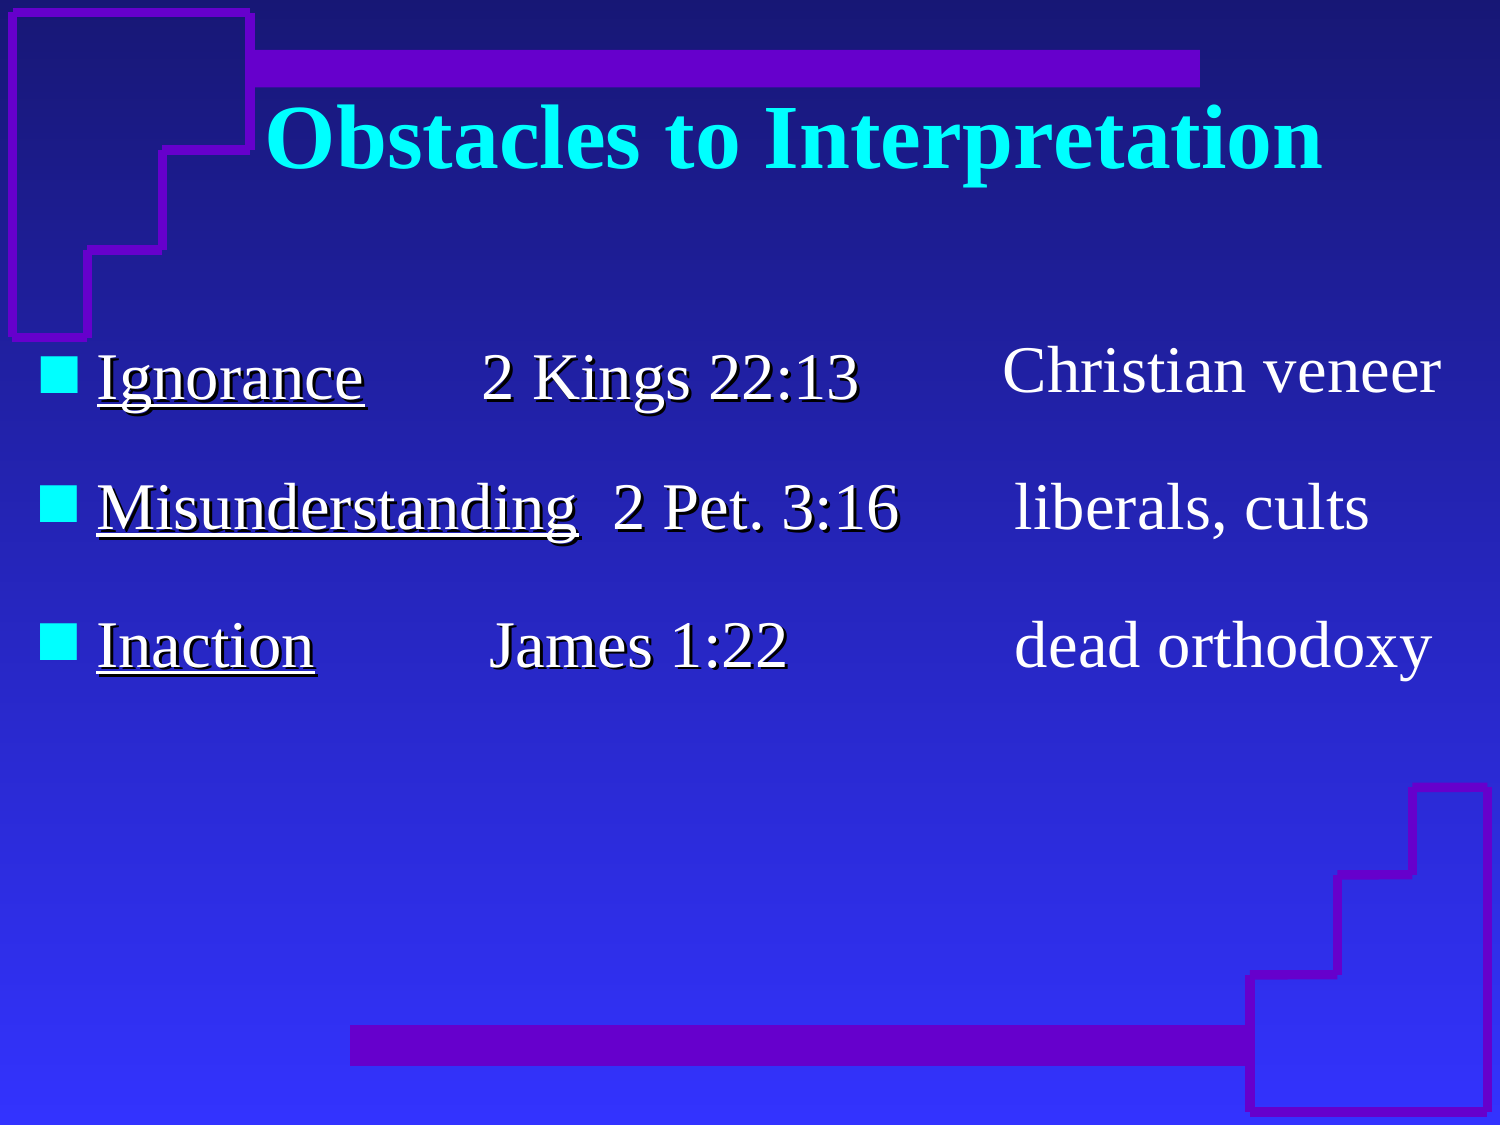

# Obstacles to Interpretation
Christian veneer
Ignorance 2 Kings 22:13
Misunderstanding 2 Pet. 3:16
liberals, cults
Inaction		James 1:22
dead orthodoxy